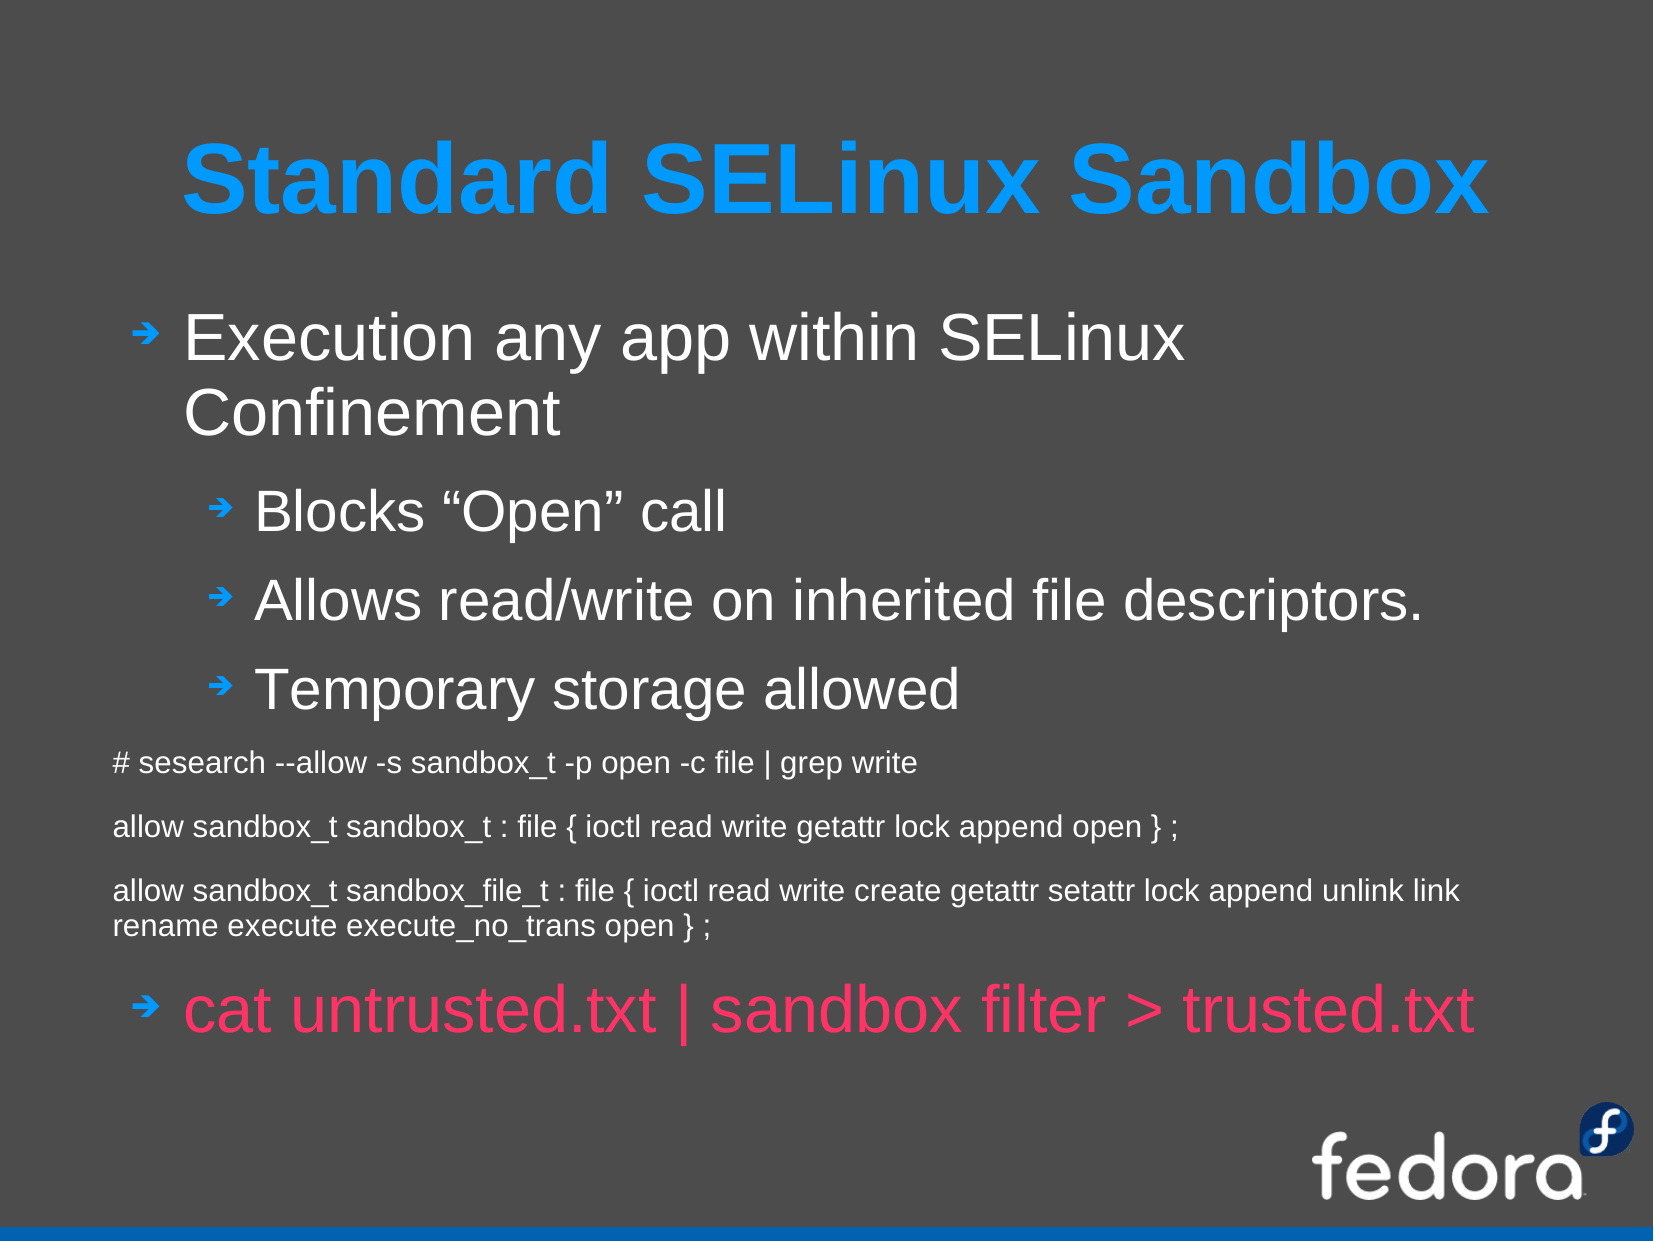

# Standard SELinux Sandbox
Execution any app within SELinux Confinement
Blocks “Open” call
Allows read/write on inherited file descriptors.
Temporary storage allowed
# sesearch --allow -s sandbox_t -p open -c file | grep write
allow sandbox_t sandbox_t : file { ioctl read write getattr lock append open } ;
allow sandbox_t sandbox_file_t : file { ioctl read write create getattr setattr lock append unlink link rename execute execute_no_trans open } ;
cat untrusted.txt | sandbox filter > trusted.txt